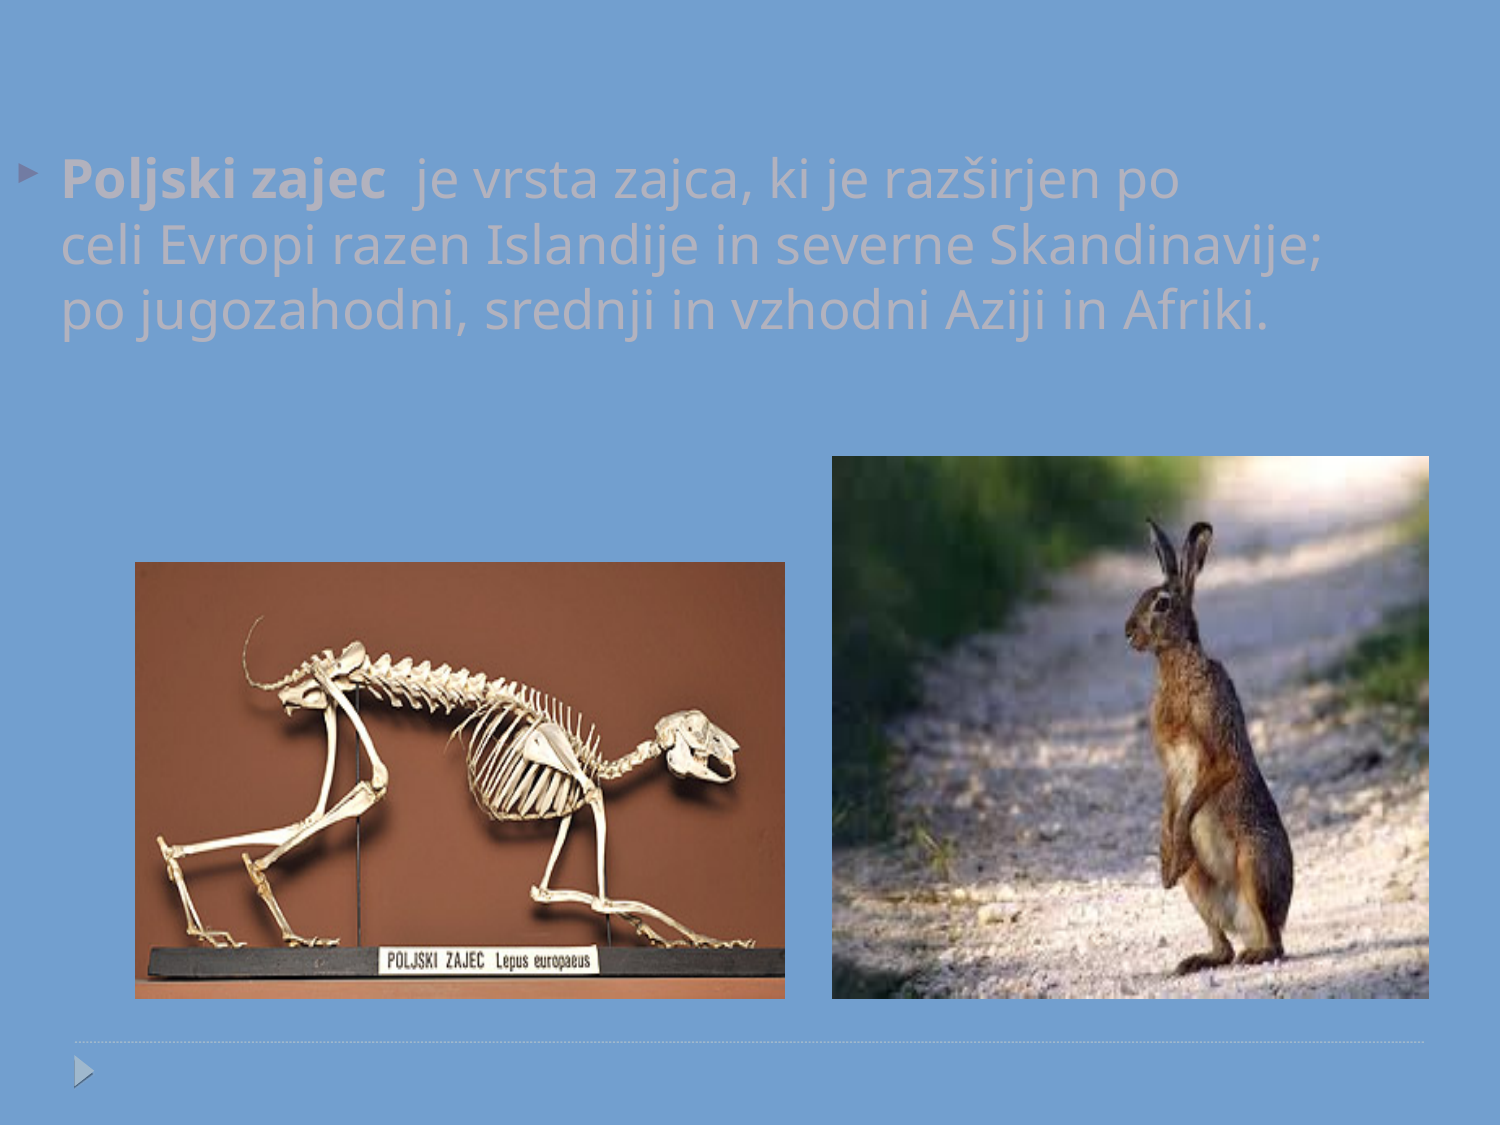

# Poljski zajec  je vrsta zajca, ki je razširjen po celi Evropi razen Islandije in severne Skandinavije; po jugozahodni, srednji in vzhodni Aziji in Afriki.